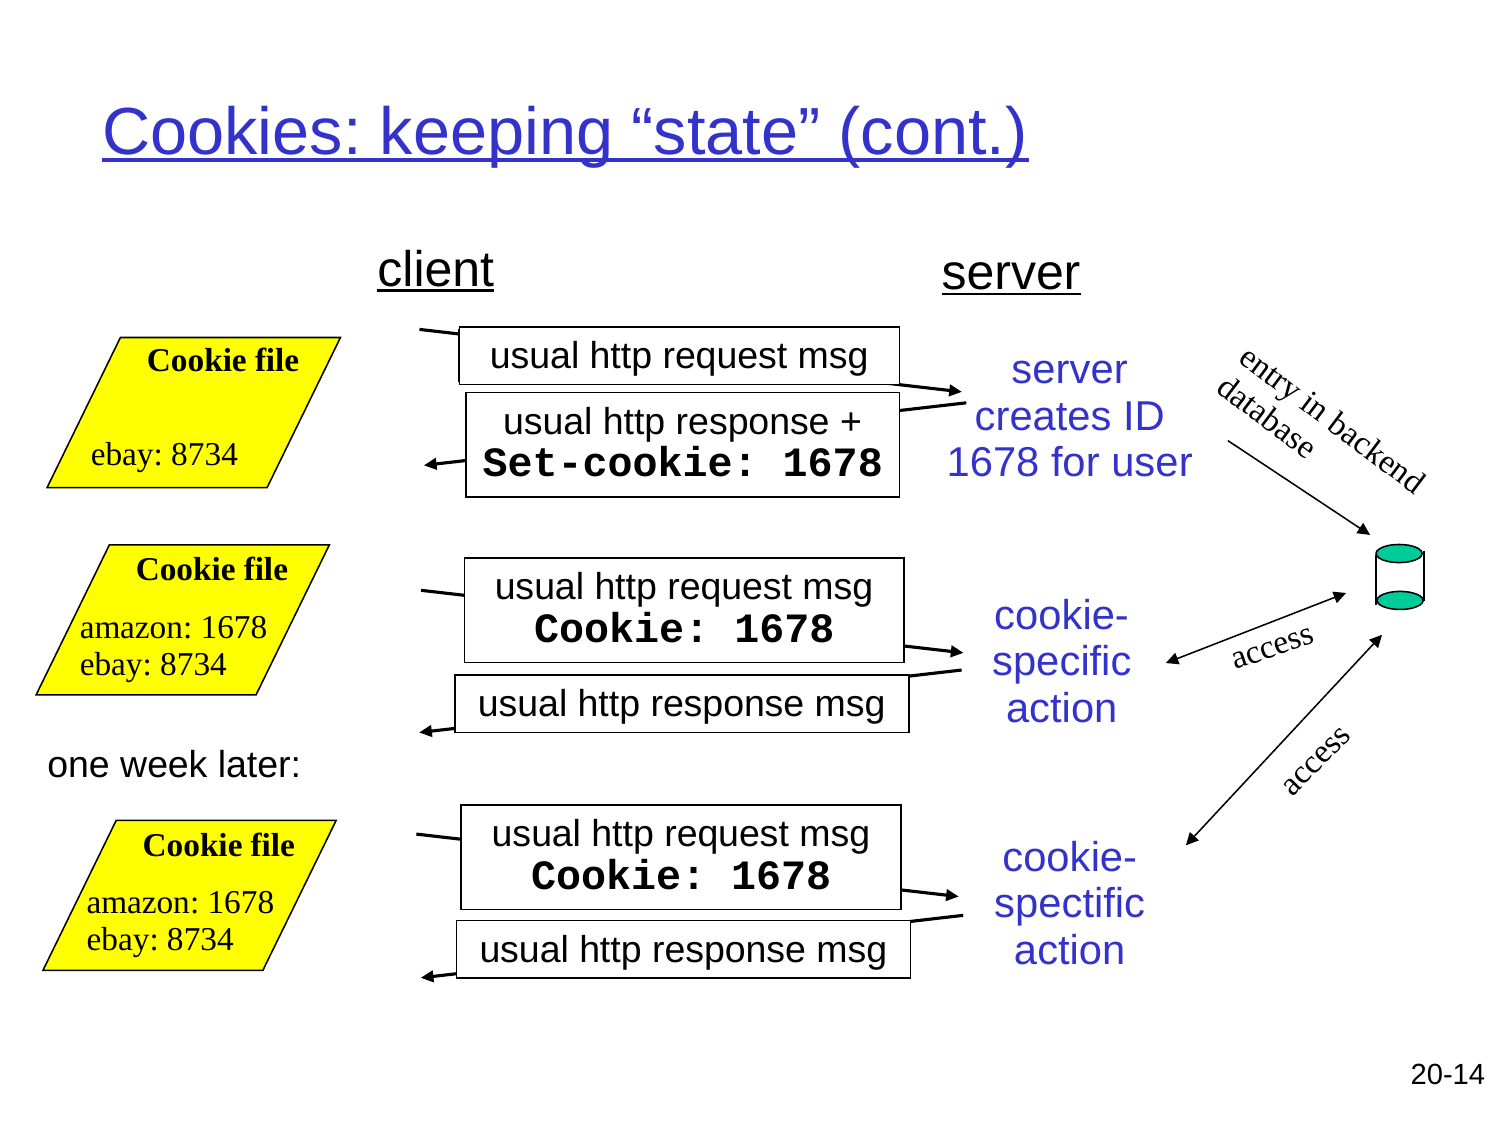

# Cookies: keeping “state” (cont.)
client
server
usual http request msg
usual http response +
Set-cookie: 1678
usual http request msg
Cookie: 1678
cookie-
specific
action
usual http response msg
usual http request msg
Cookie: 1678
cookie-
spectific
action
usual http response msg
Cookie file
ebay: 8734
server
creates ID
1678 for user
entry in backend
database
Cookie file
amazon: 1678
ebay: 8734
access
access
one week later:
Cookie file
amazon: 1678
ebay: 8734
14